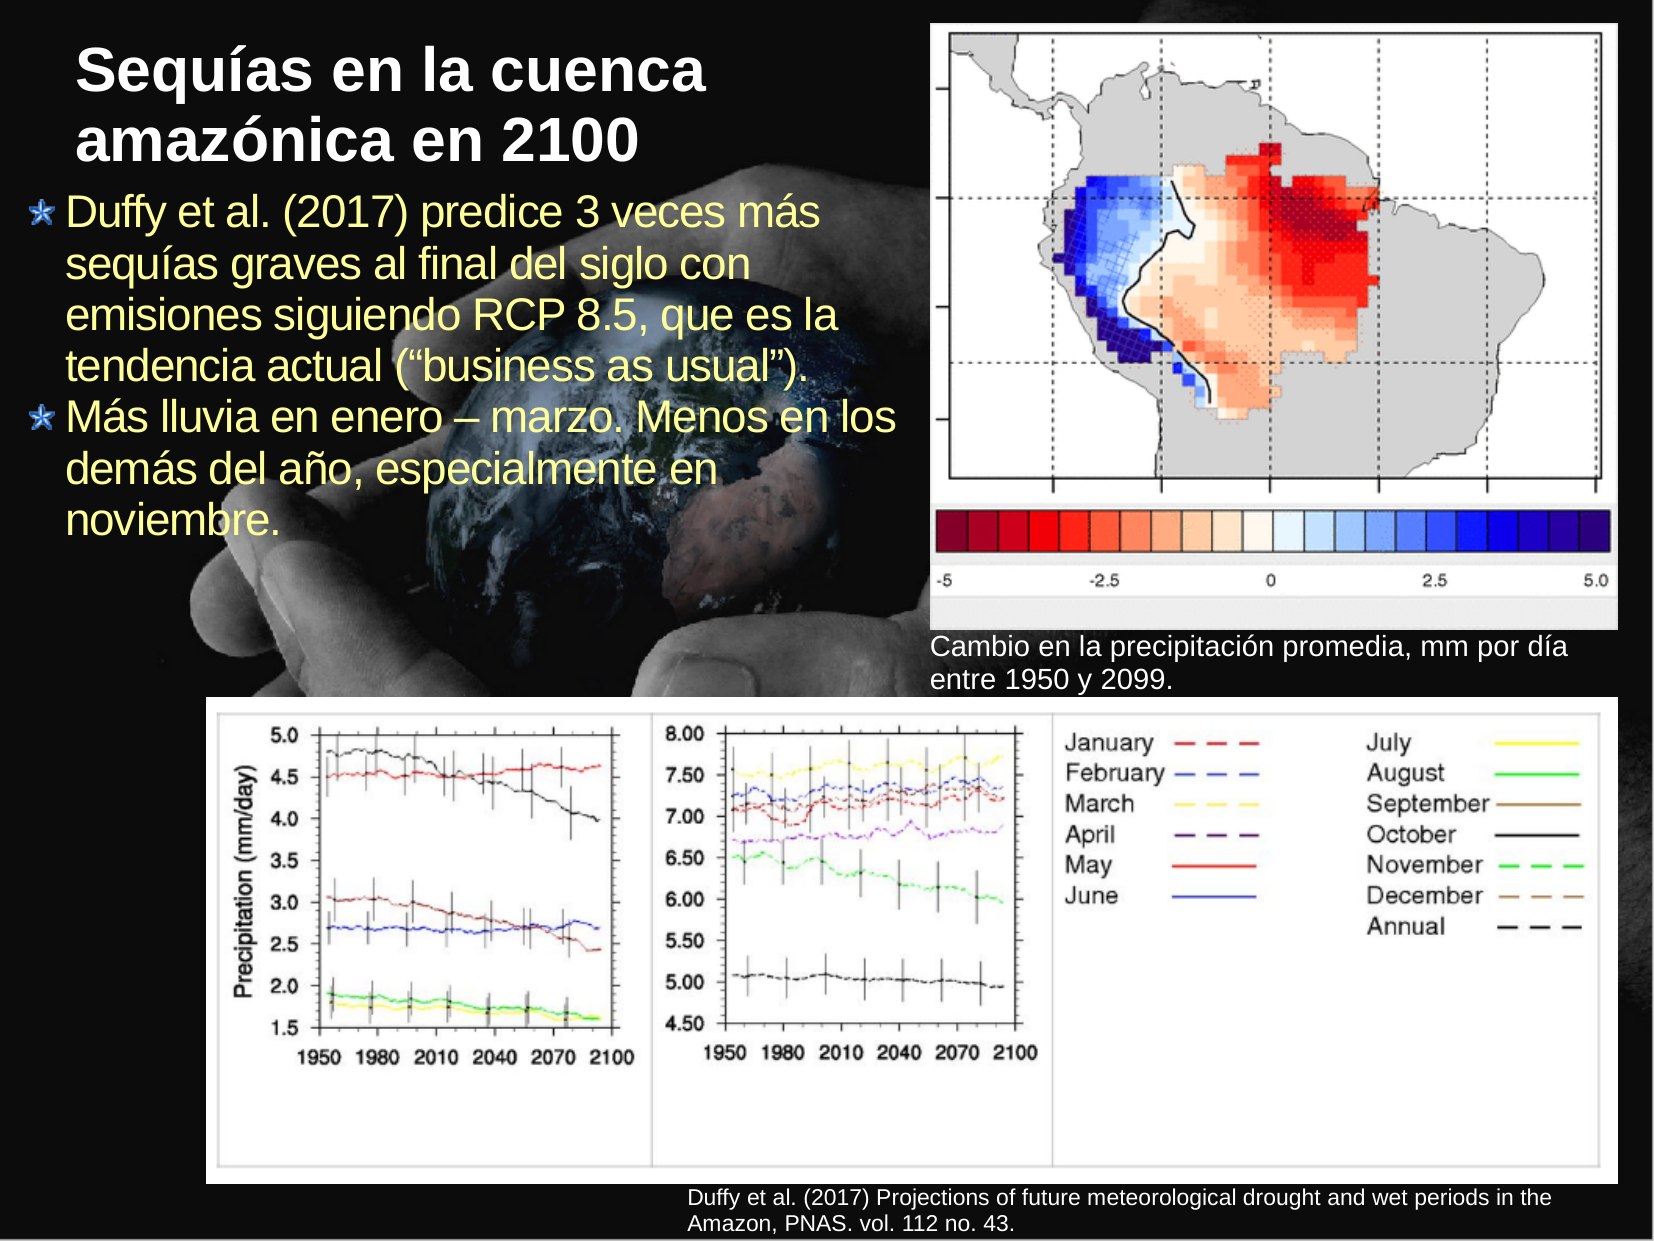

# Sequías en la cuenca amazónica en 2100
Duffy et al. (2017) predice 3 veces más sequías graves al final del siglo con emisiones siguiendo RCP 8.5, que es la tendencia actual (“business as usual”).
Más lluvia en enero – marzo. Menos en los demás del año, especialmente en noviembre.
Cambio en la precipitación promedia, mm por día entre 1950 y 2099.
Duffy et al. (2017) Projections of future meteorological drought and wet periods in the Amazon, PNAS. vol. 112 no. 43.